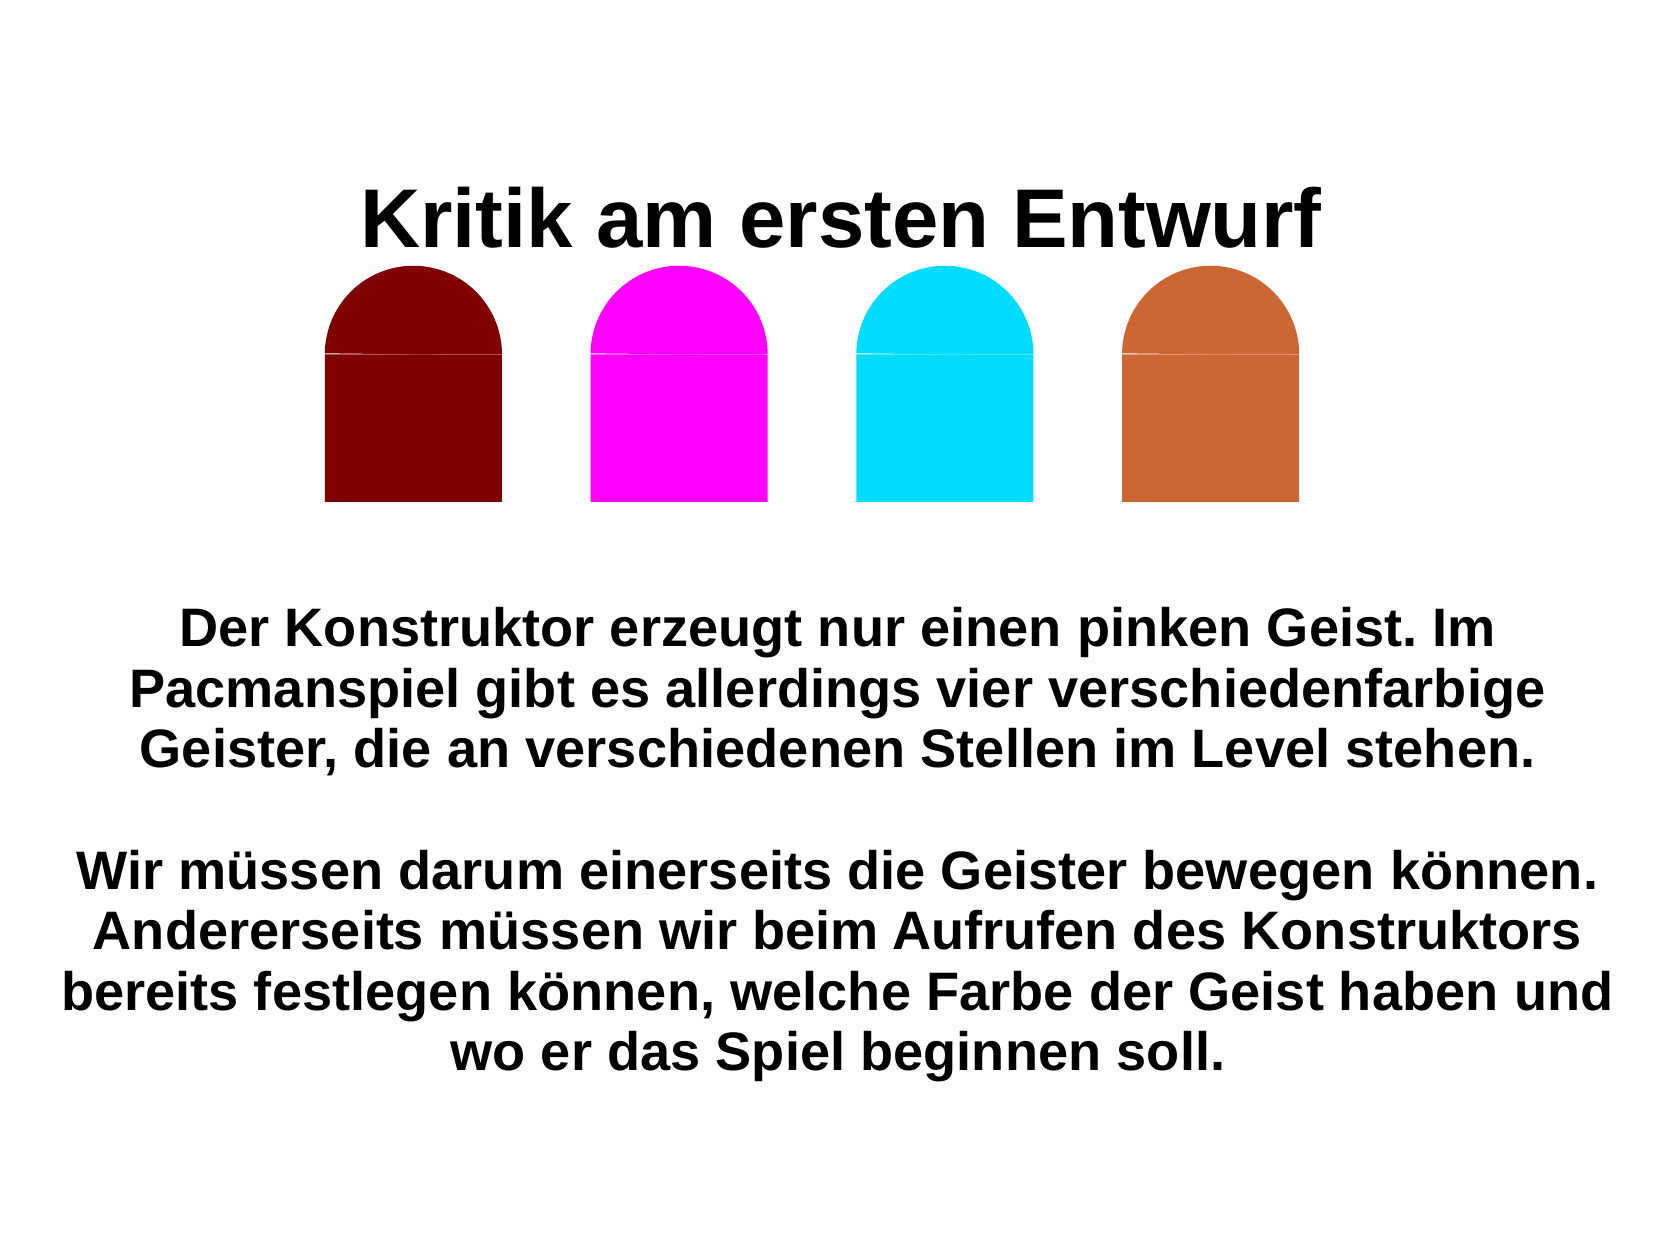

Kritik am ersten Entwurf
Der Konstruktor erzeugt nur einen pinken Geist. Im Pacmanspiel gibt es allerdings vier verschiedenfarbige Geister, die an verschiedenen Stellen im Level stehen.
Wir müssen darum einerseits die Geister bewegen können. Andererseits müssen wir beim Aufrufen des Konstruktors bereits festlegen können, welche Farbe der Geist haben und wo er das Spiel beginnen soll.